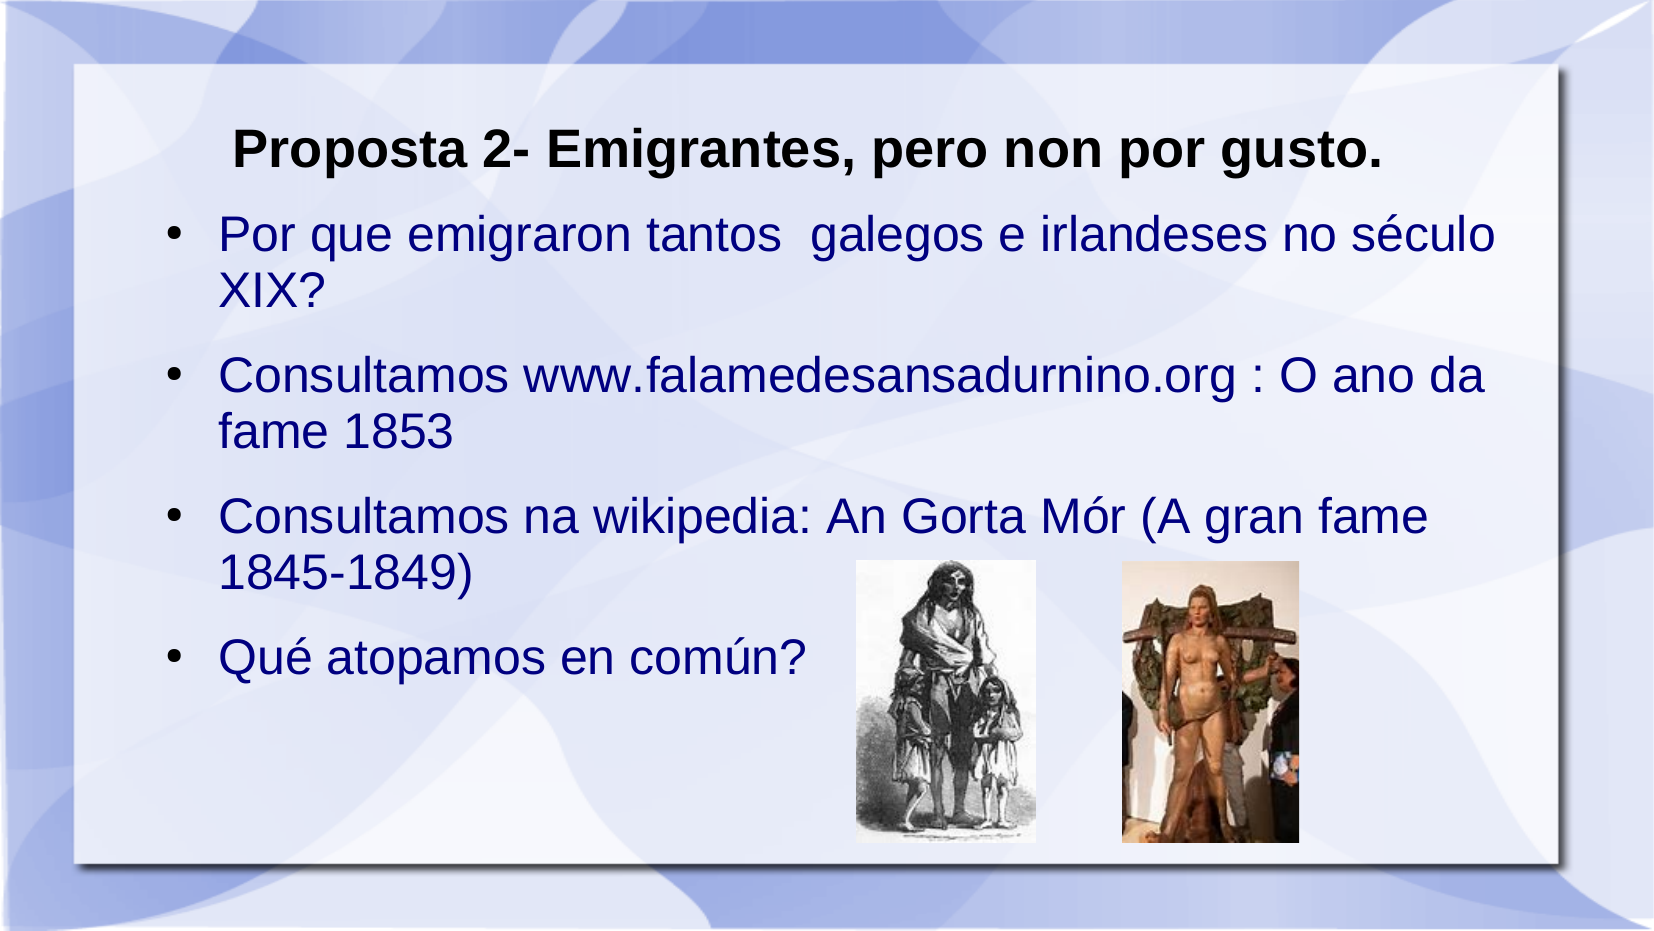

# Proposta 2- Emigrantes, pero non por gusto.
Por que emigraron tantos galegos e irlandeses no século XIX?
Consultamos www.falamedesansadurnino.org : O ano da fame 1853
Consultamos na wikipedia: An Gorta Mór (A gran fame 1845-1849)
Qué atopamos en común?